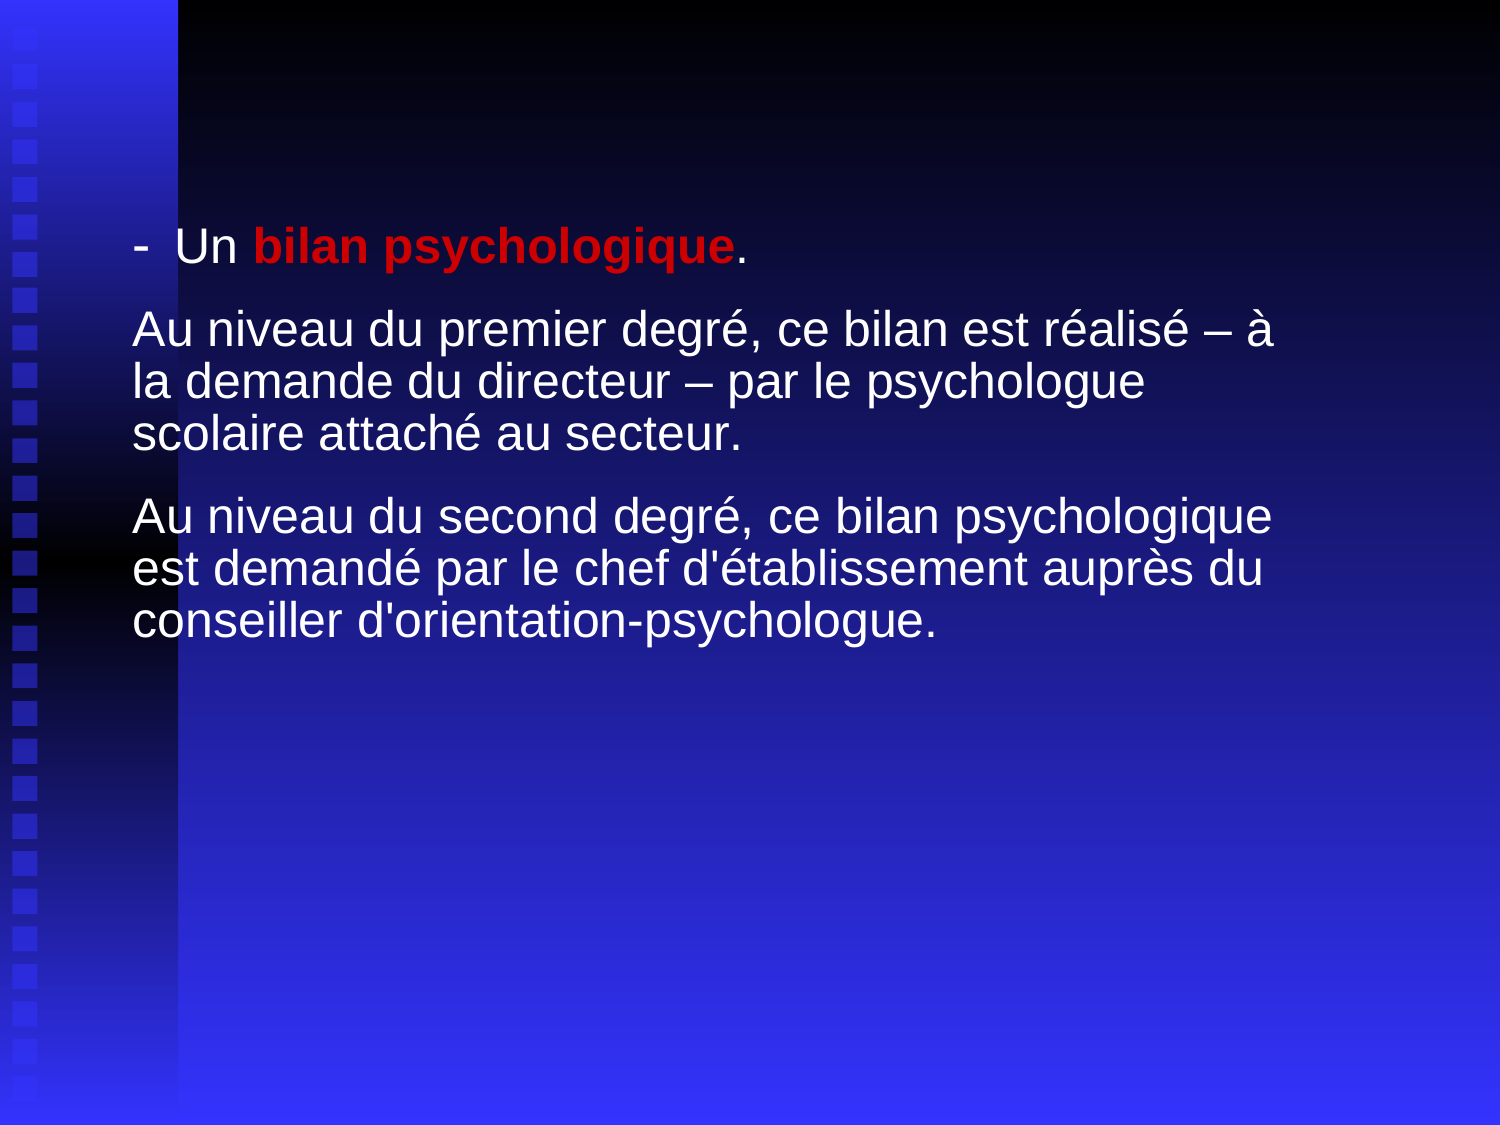

Un bilan psychologique.
Au niveau du premier degré, ce bilan est réalisé – à la demande du directeur – par le psychologue scolaire attaché au secteur.
Au niveau du second degré, ce bilan psychologique est demandé par le chef d'établissement auprès du conseiller d'orientation-psychologue.